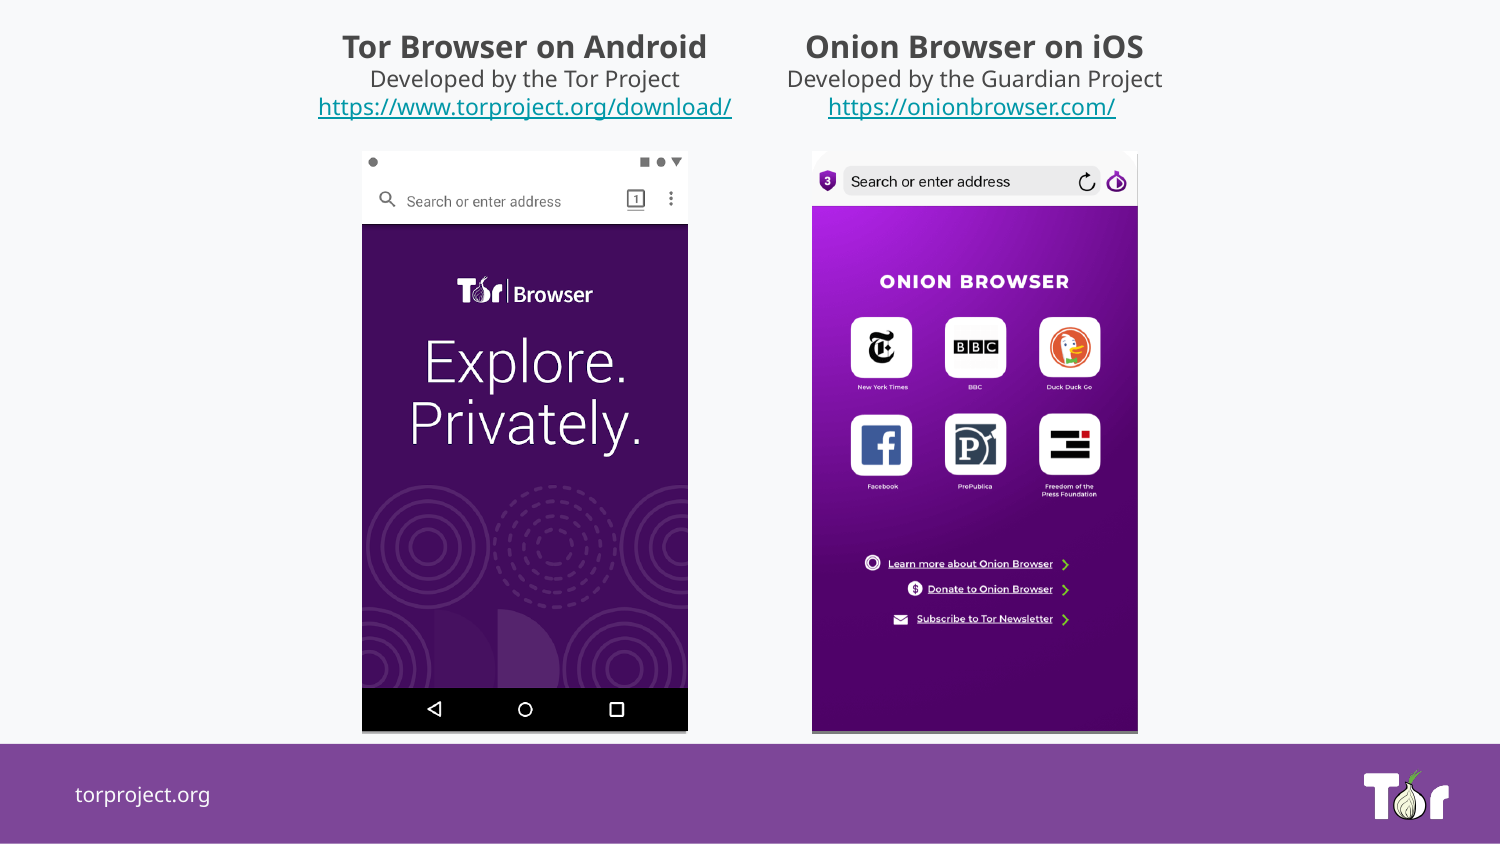

Tor Browser on Android
Developed by the Tor Project
https://www.torproject.org/download/
Onion Browser on iOS
Developed by the Guardian Project
https://onionbrowser.com/